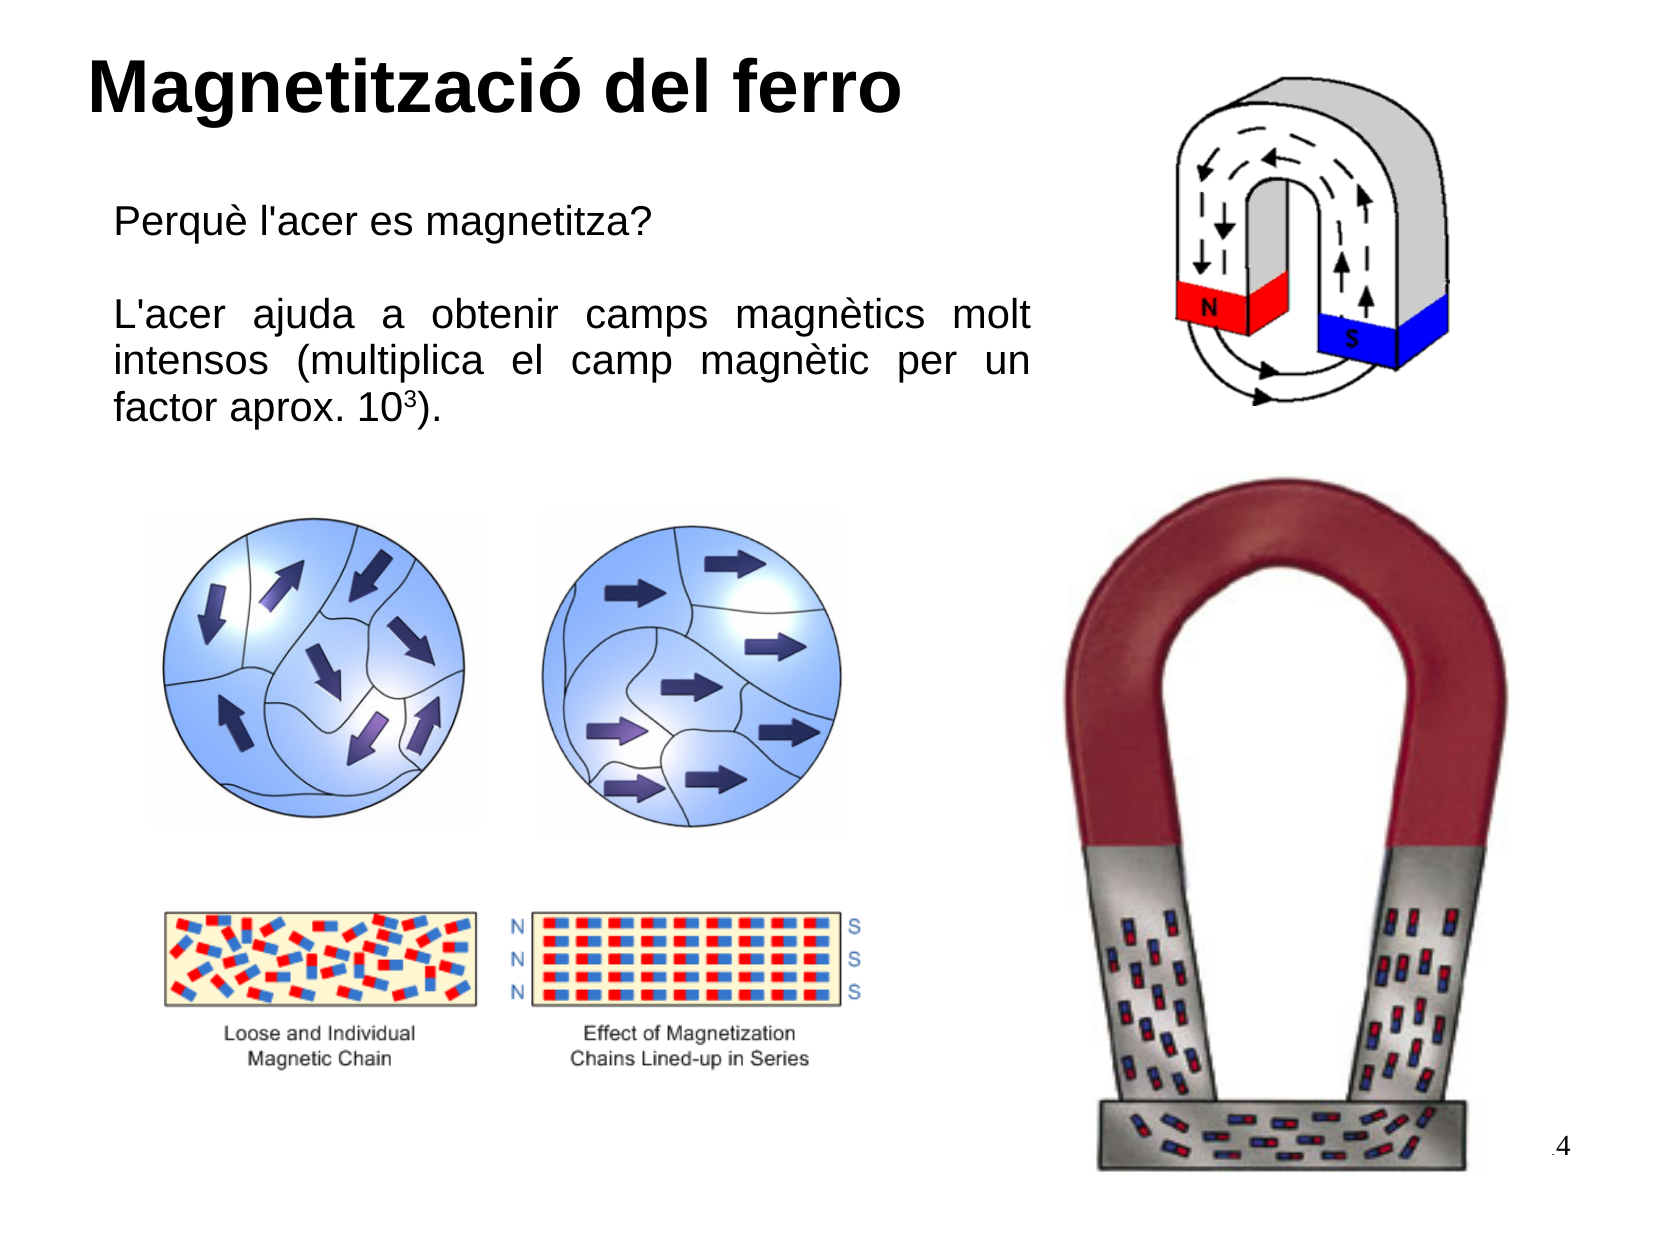

Magnetització del ferro
Perquè l'acer es magnetitza?
L'acer ajuda a obtenir camps magnètics molt intensos (multiplica el camp magnètic per un factor aprox. 103).
14